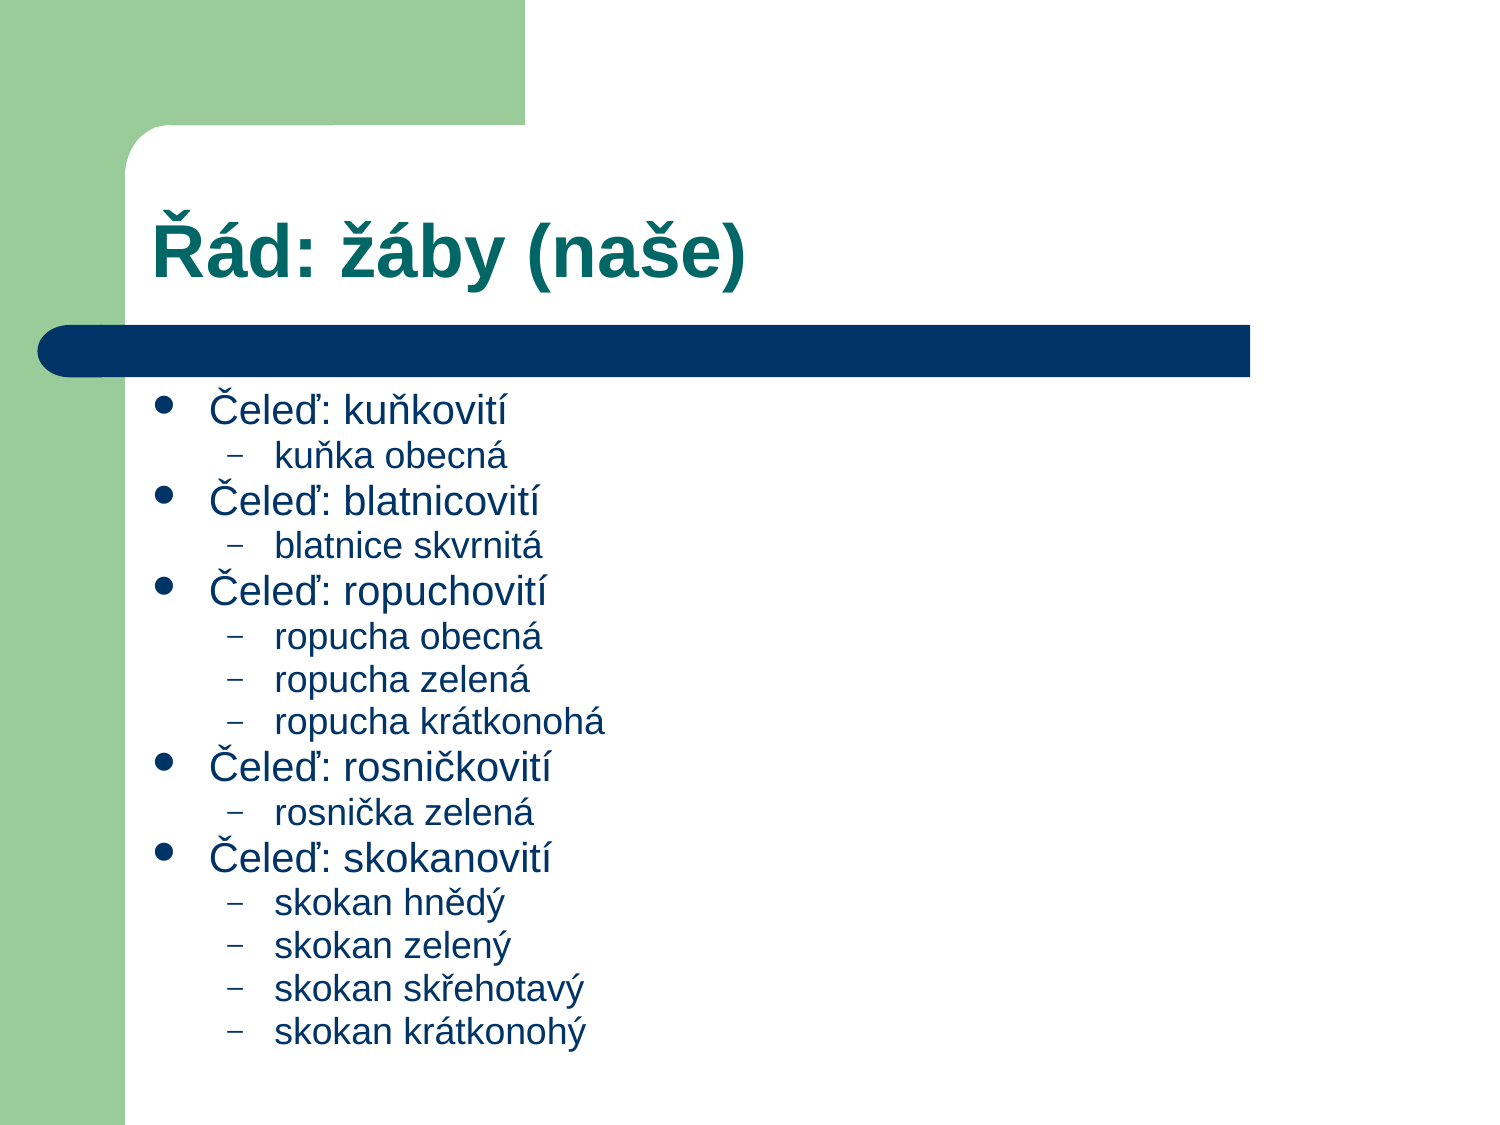

# Řád: žáby (naše)
Čeleď: kuňkovití
kuňka obecná
Čeleď: blatnicovití
blatnice skvrnitá
Čeleď: ropuchovití
ropucha obecná
ropucha zelená
ropucha krátkonohá
Čeleď: rosničkovití
rosnička zelená
Čeleď: skokanovití
skokan hnědý
skokan zelený
skokan skřehotavý
skokan krátkonohý